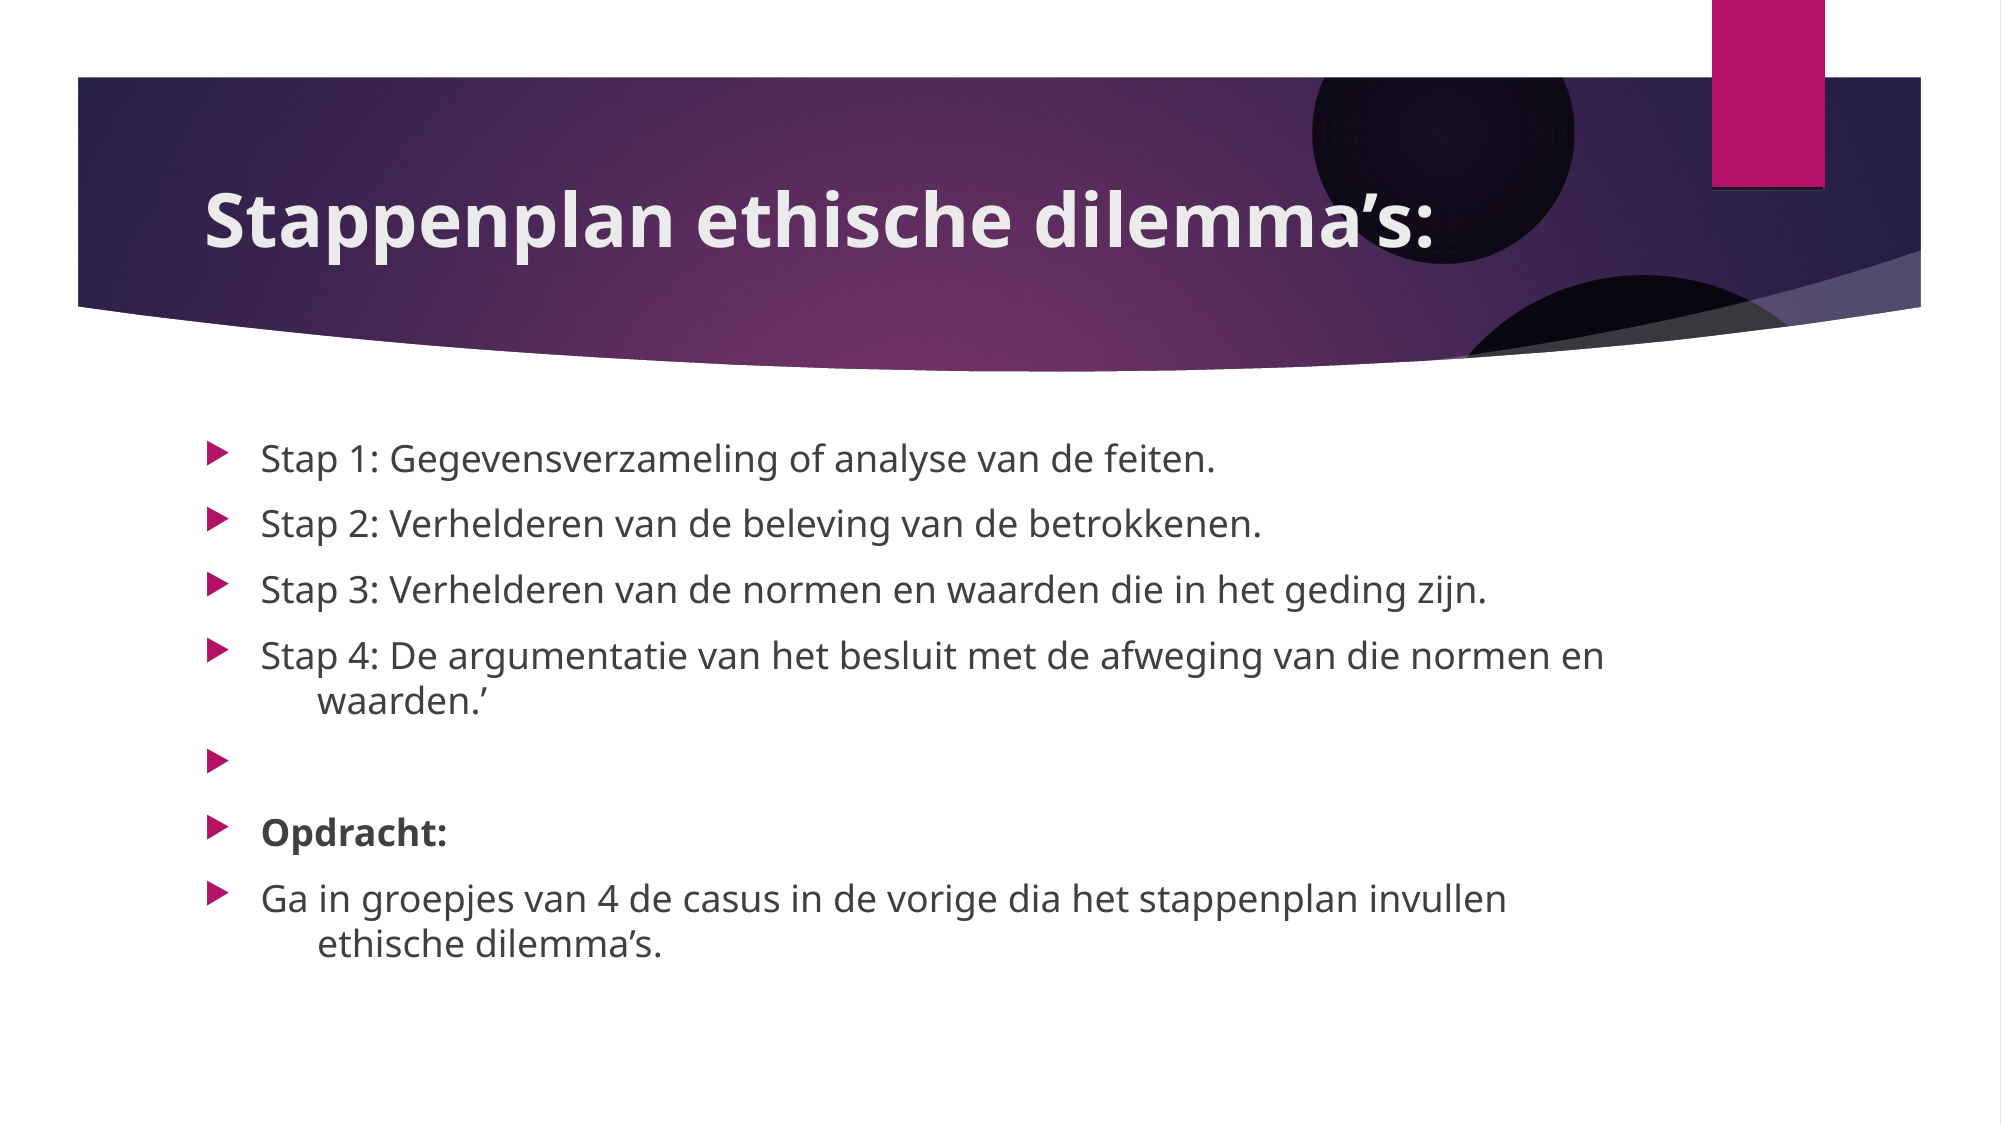

# Stappenplan ethische dilemma’s:
Stap 1: Gegevensverzameling of analyse van de feiten.
Stap 2: Verhelderen van de beleving van de betrokkenen.
Stap 3: Verhelderen van de normen en waarden die in het geding zijn.
Stap 4: De argumentatie van het besluit met de afweging van die normen en waarden.’
Opdracht:
Ga in groepjes van 4 de casus in de vorige dia het stappenplan invullen ethische dilemma’s.